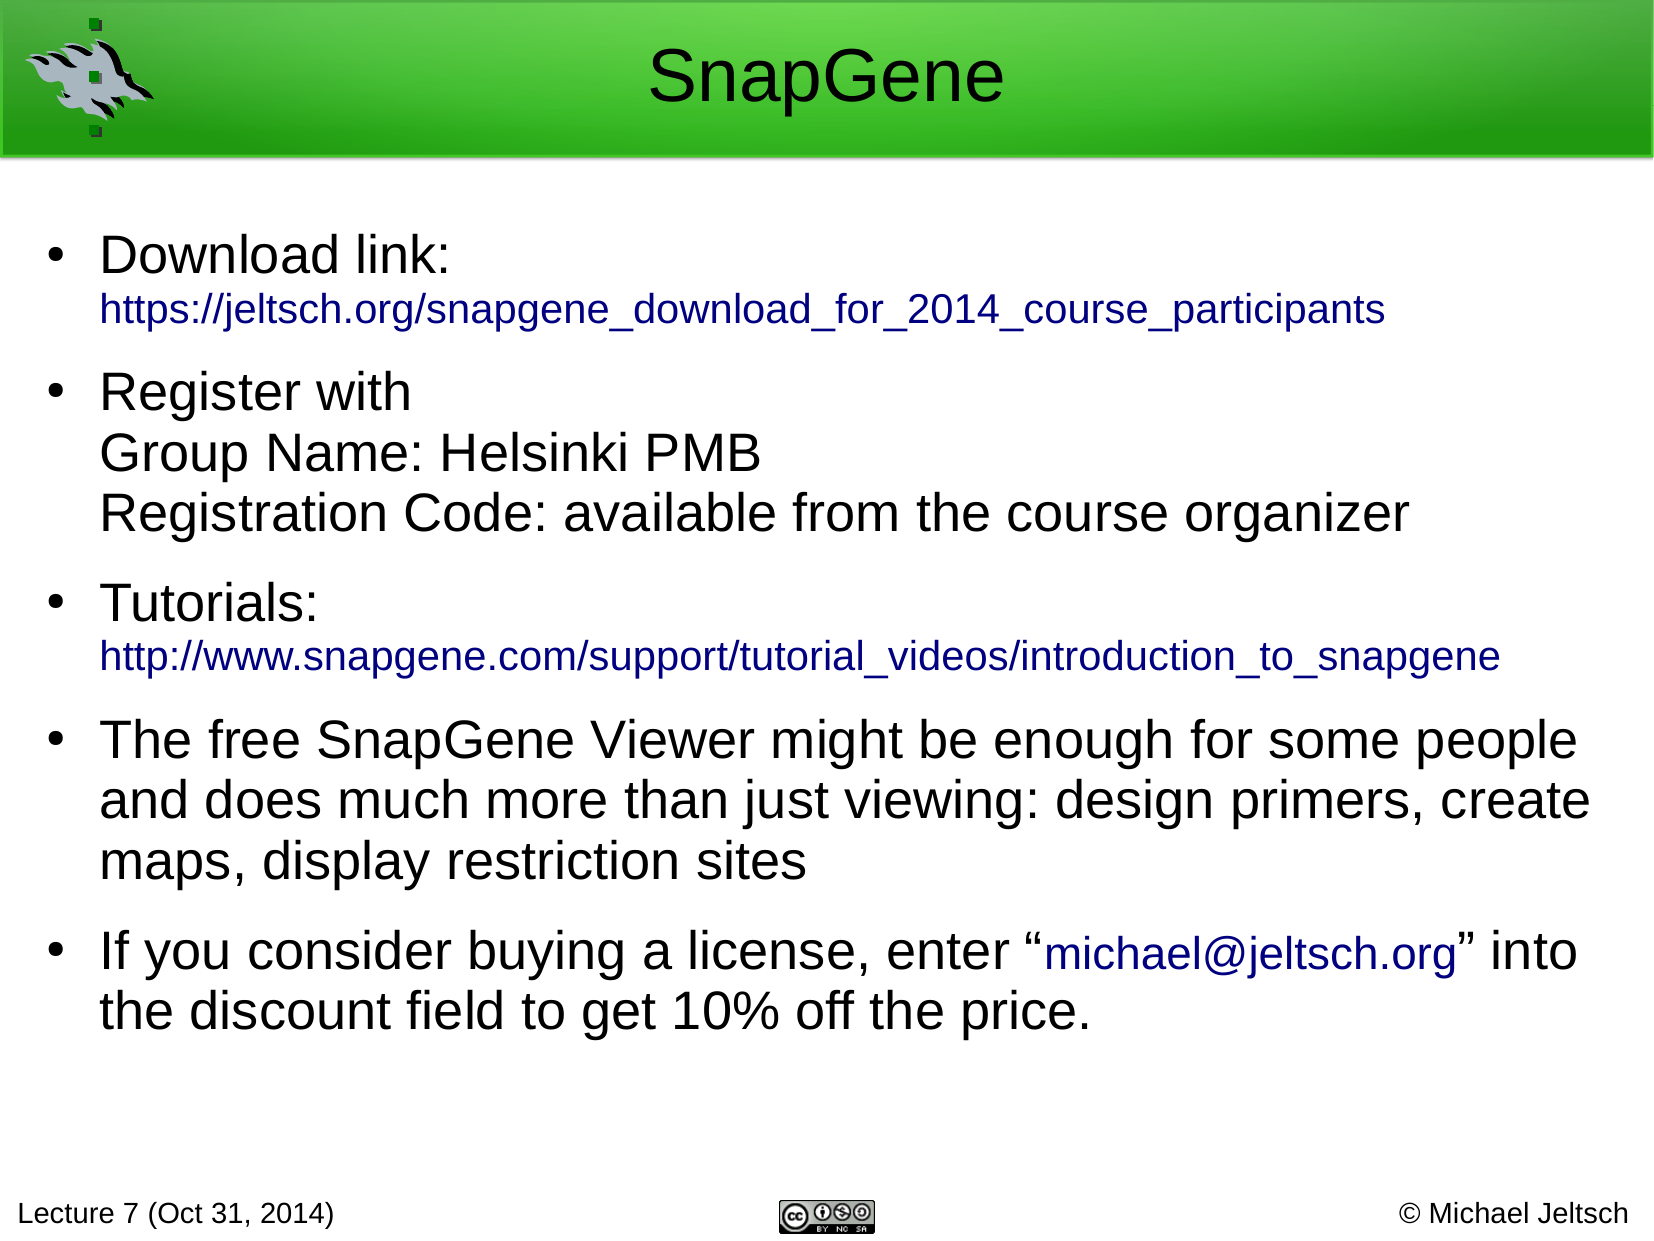

# SnapGene
Download link:
https://jeltsch.org/snapgene_download_for_2014_course_participants
Register with
Group Name: Helsinki PMB
Registration Code: available from the course organizer
Tutorials:
http://www.snapgene.com/support/tutorial_videos/introduction_to_snapgene
The free SnapGene Viewer might be enough for some people and does much more than just viewing: design primers, create maps, display restriction sites
If you consider buying a license, enter “michael@jeltsch.org” into the discount field to get 10% off the price.